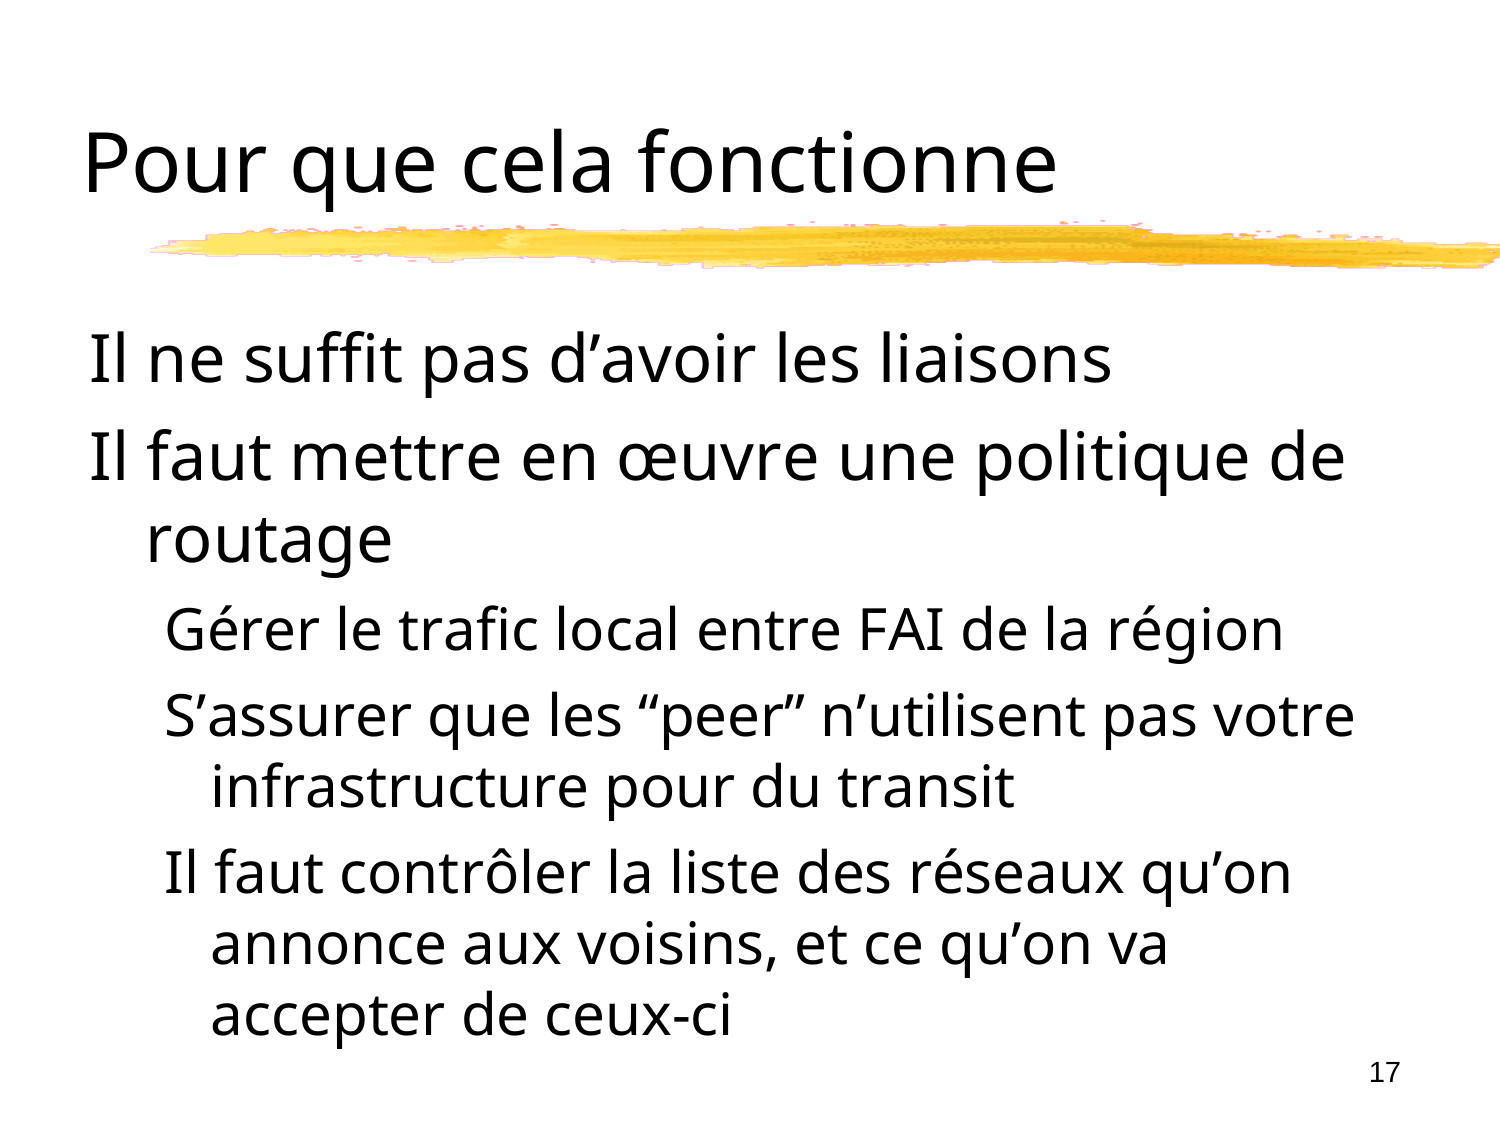

# Pour que cela fonctionne
Il ne suffit pas d’avoir les liaisons
Il faut mettre en œuvre une politique de routage
Gérer le trafic local entre FAI de la région
S’assurer que les “peer” n’utilisent pas votre infrastructure pour du transit
Il faut contrôler la liste des réseaux qu’on annonce aux voisins, et ce qu’on va accepter de ceux-ci